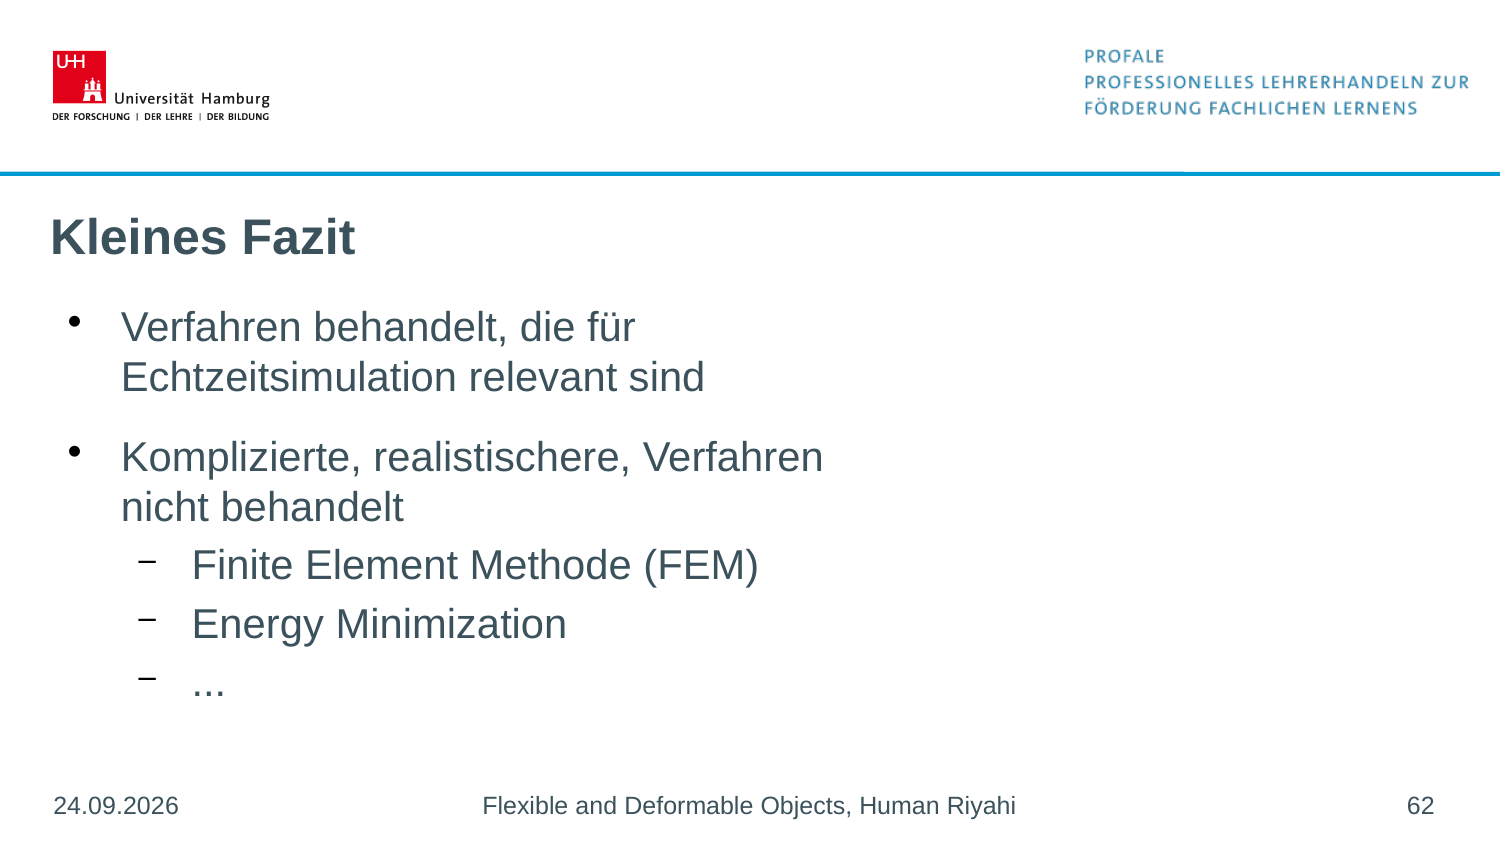

→ das Kollisionen nicht funktionieren und auch das Community Plugin kann ich zeigen
→ letzter Punkt stimmt noch nicht ganz
→ bei Showcase auch auf Subdivision eingehen, ...
# Kleines Fazit
Verfahren behandelt, die für Echtzeitsimulation relevant sind
Komplizierte, realistischere, Verfahren nicht behandelt
Finite Element Methode (FEM)
Energy Minimization
...
Flexible and Deformable Objects, Human Riyahi